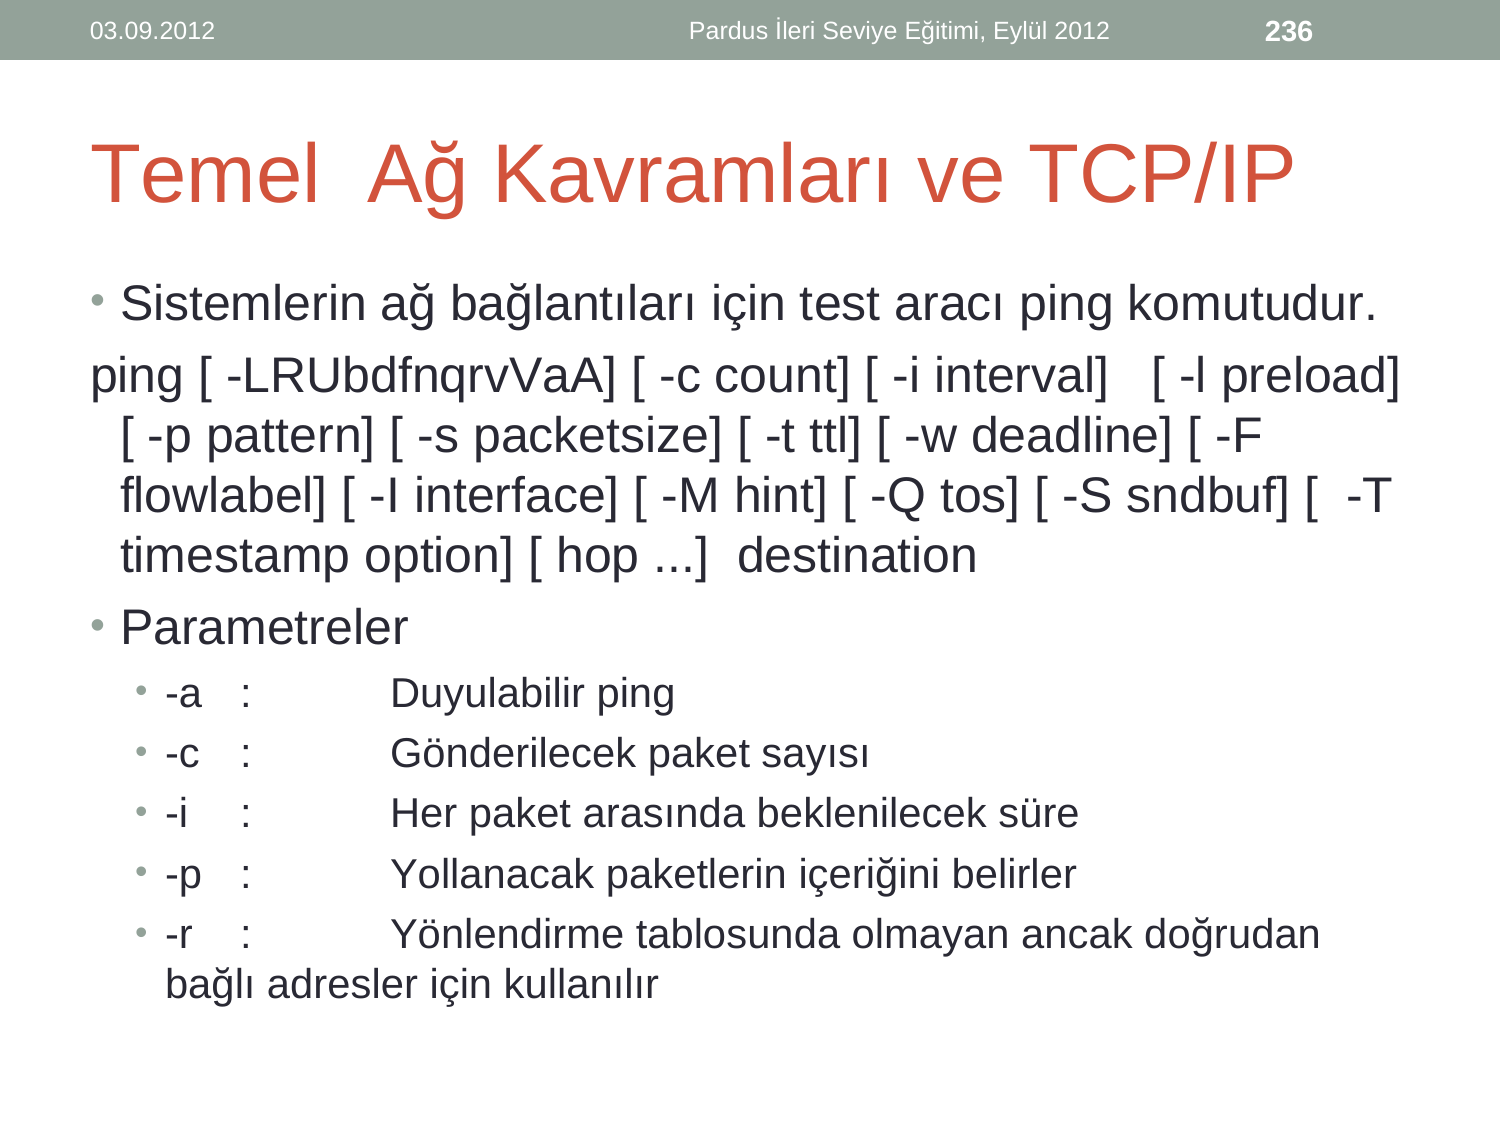

03.09.2012
Pardus İleri Seviye Eğitimi, Eylül 2012
# Temel Ağ Kavramları ve TCP/IP
Sistemlerin ağ bağlantıları için test aracı ping komutudur.
ping [ -LRUbdfnqrvVaA] [ -c count] [ -i interval] [ -l preload] [ -p pattern] [ -s packetsize] [ -t ttl] [ -w deadline] [ -F flowlabel] [ -I interface] [ -M hint] [ -Q tos] [ -S sndbuf] [ -T timestamp option] [ hop ...] destination
Parametreler
-a	:	Duyulabilir ping
-c	:	Gönderilecek paket sayısı
-i	:	Her paket arasında beklenilecek süre
-p	:	Yollanacak paketlerin içeriğini belirler
-r	:	Yönlendirme tablosunda olmayan ancak doğrudan bağlı adresler için kullanılır